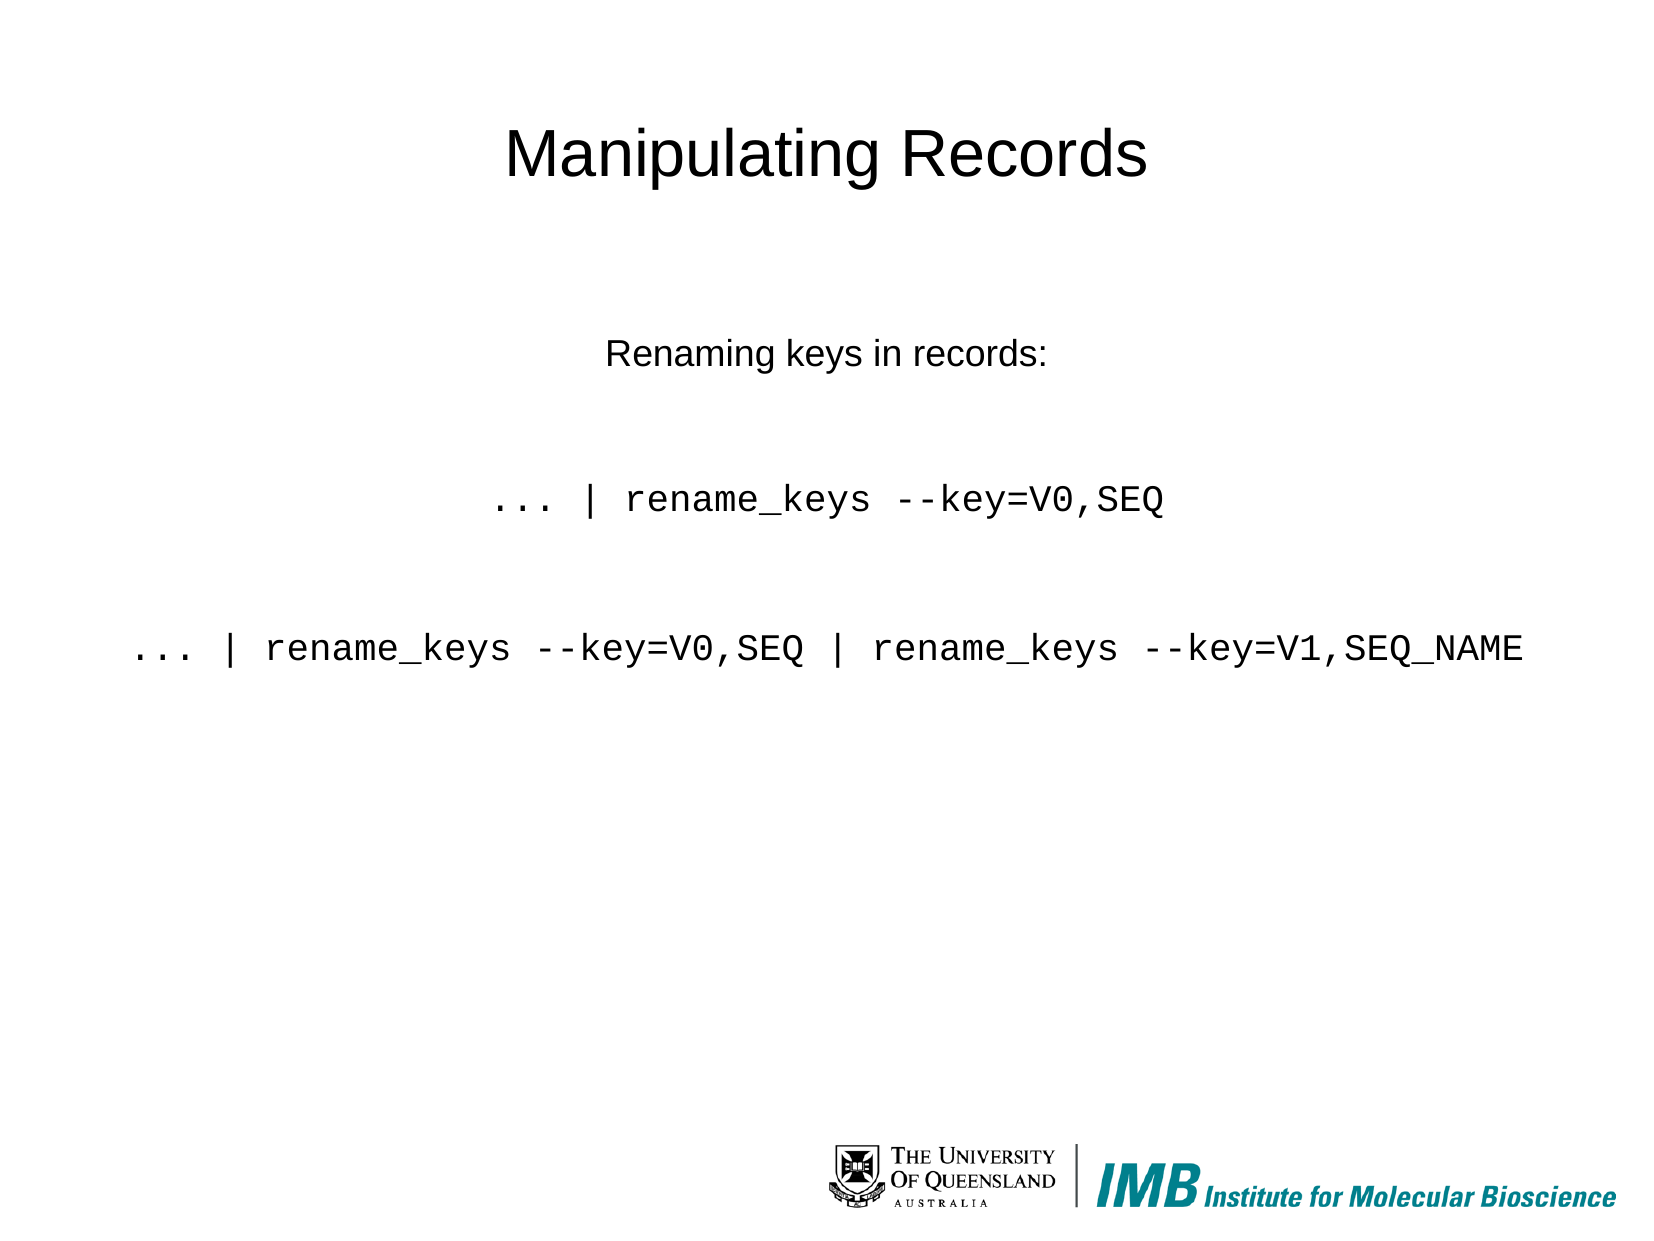

# Manipulating Records
Renaming keys in records:
... | rename_keys --key=V0,SEQ
... | rename_keys --key=V0,SEQ | rename_keys --key=V1,SEQ_NAME